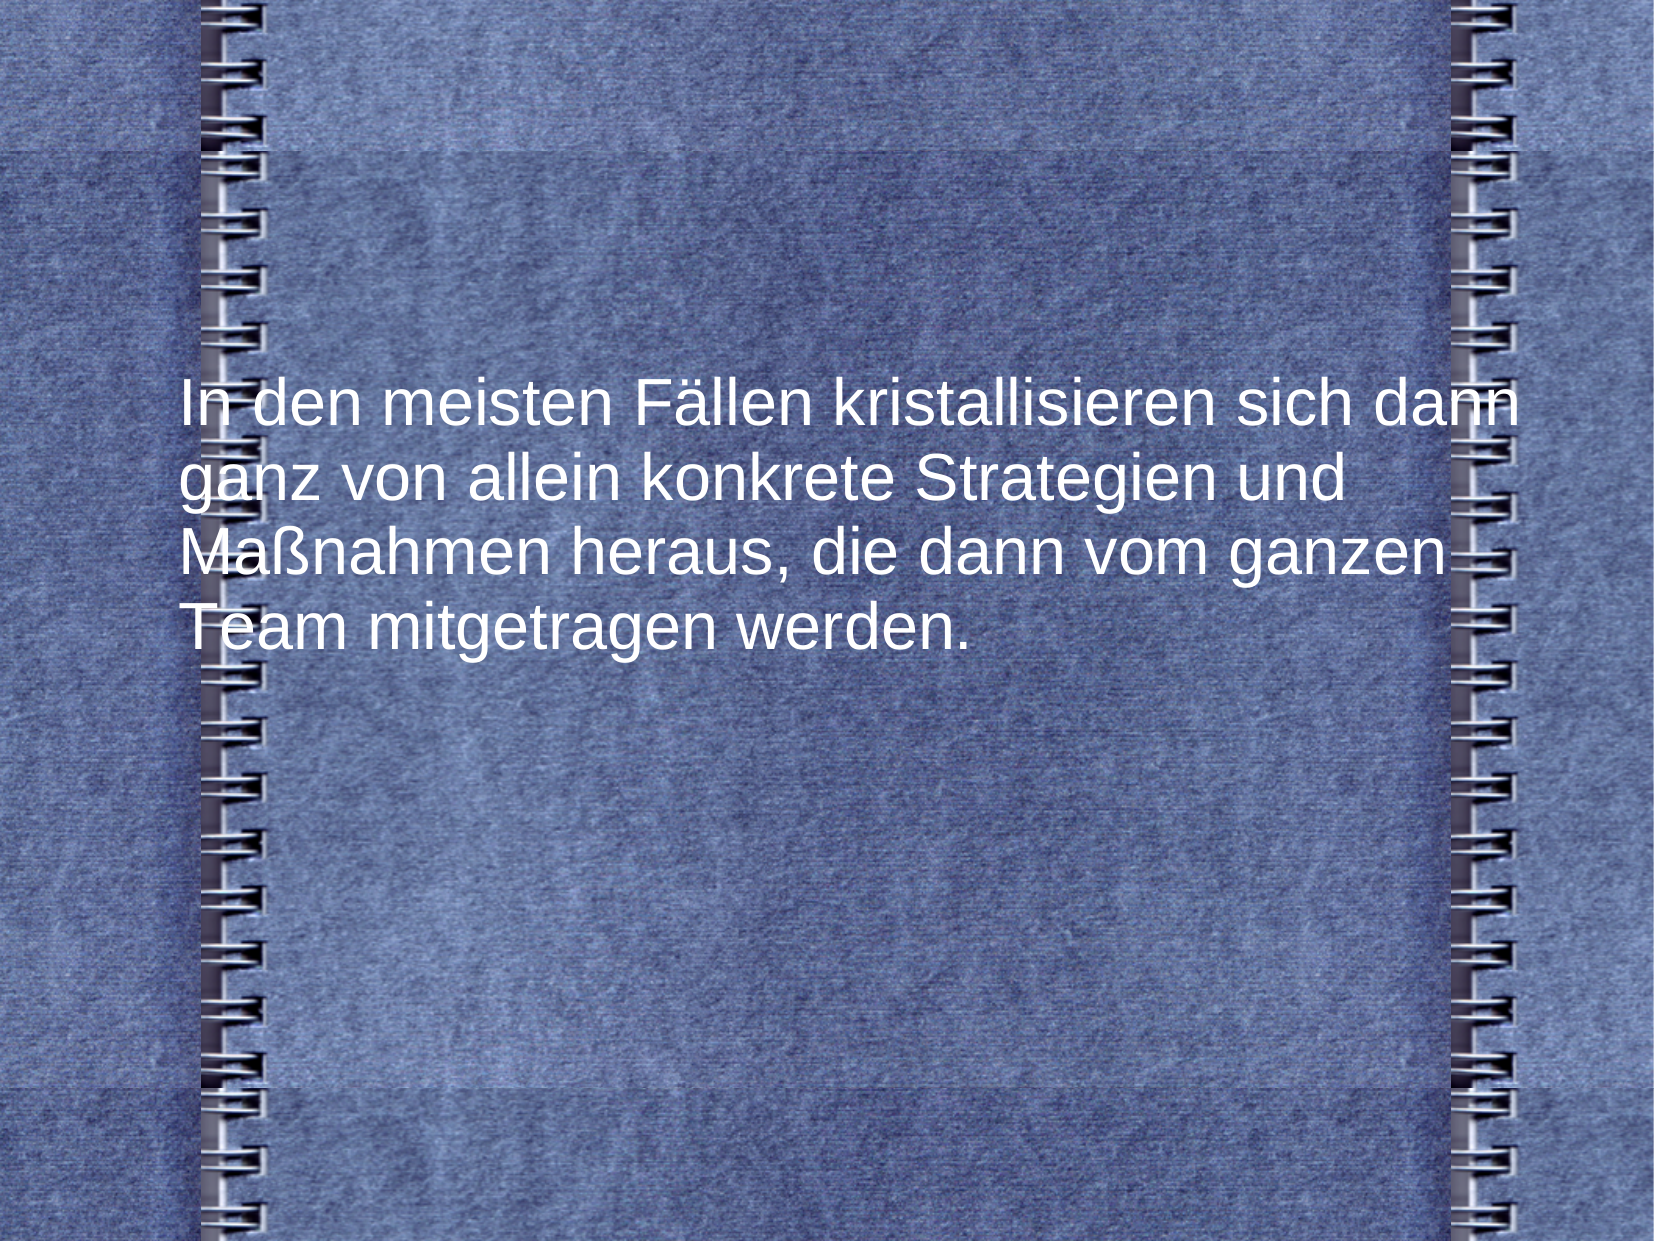

#
In den meisten Fällen kristallisieren sich dann ganz von allein konkrete Strategien und Maßnahmen heraus, die dann vom ganzen Team mitgetragen werden.